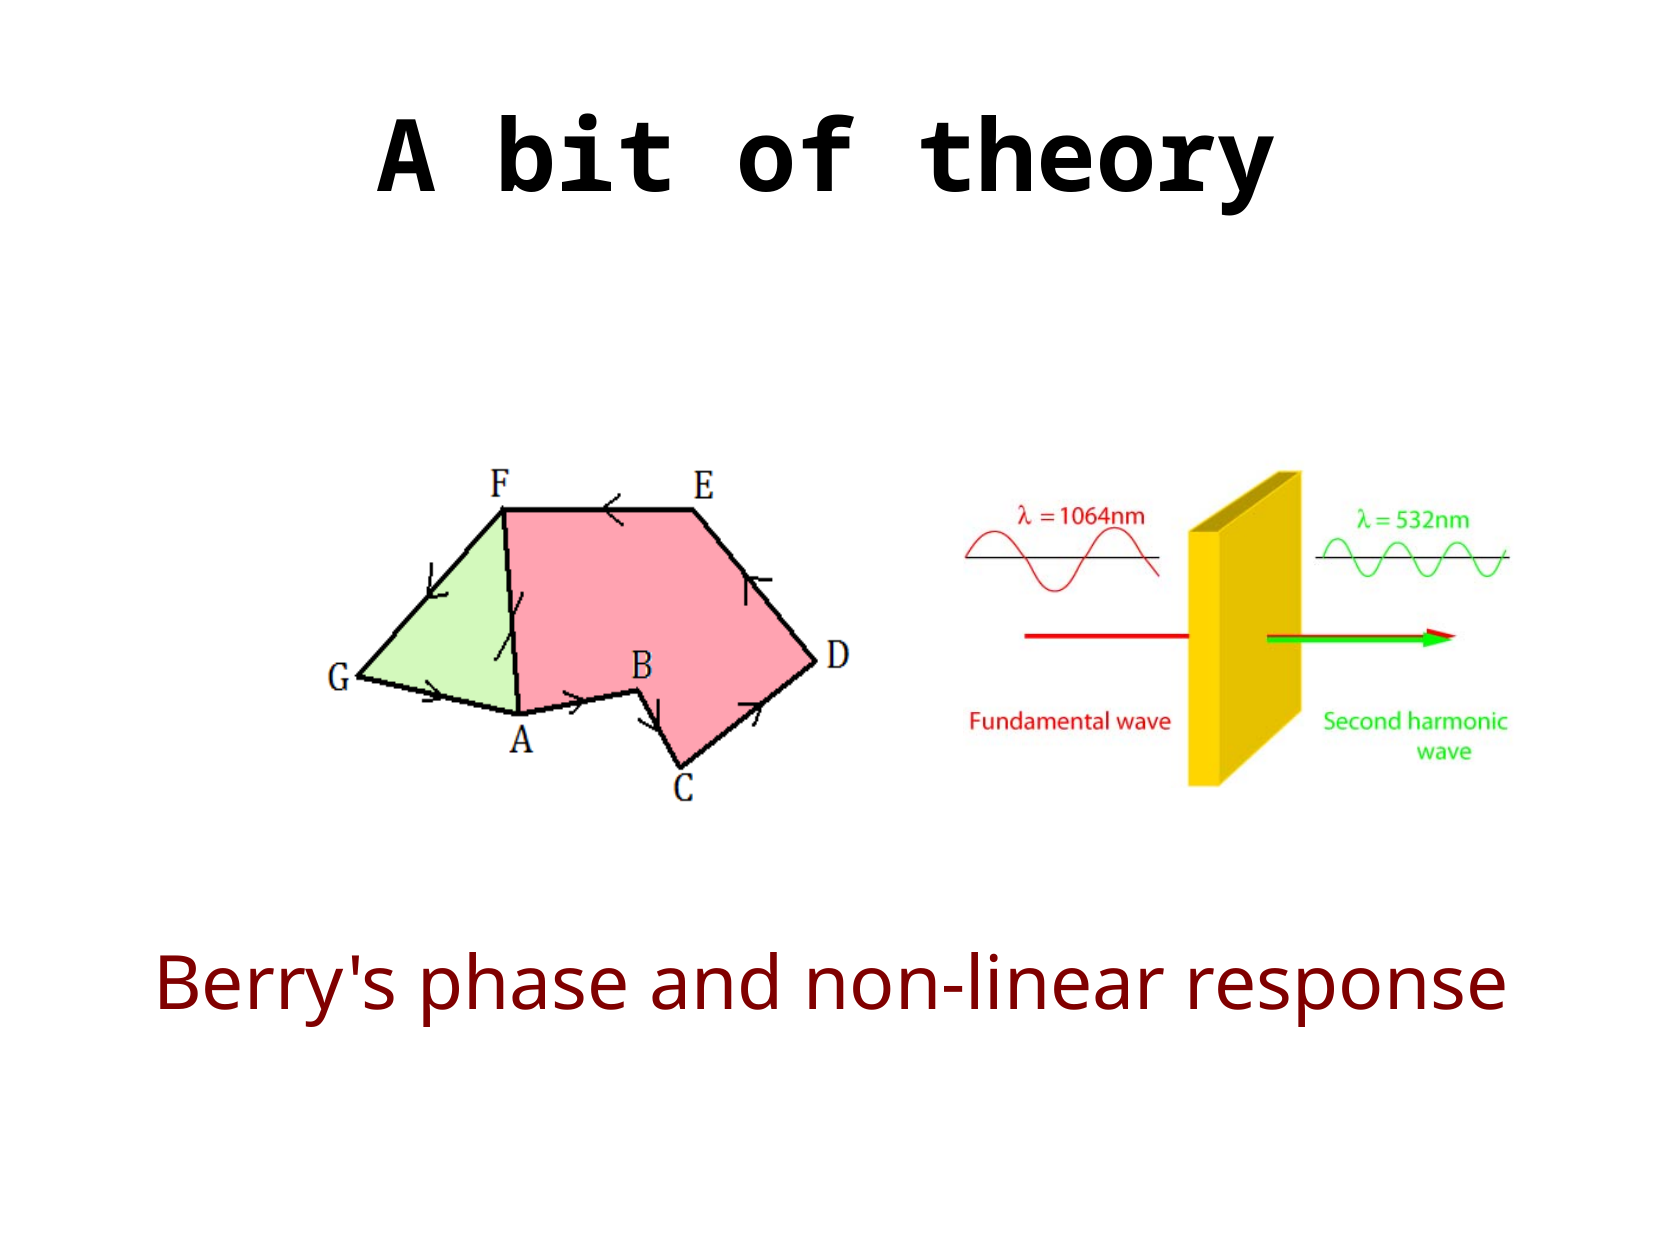

# A bit of theory
Berry's phase and non-linear response